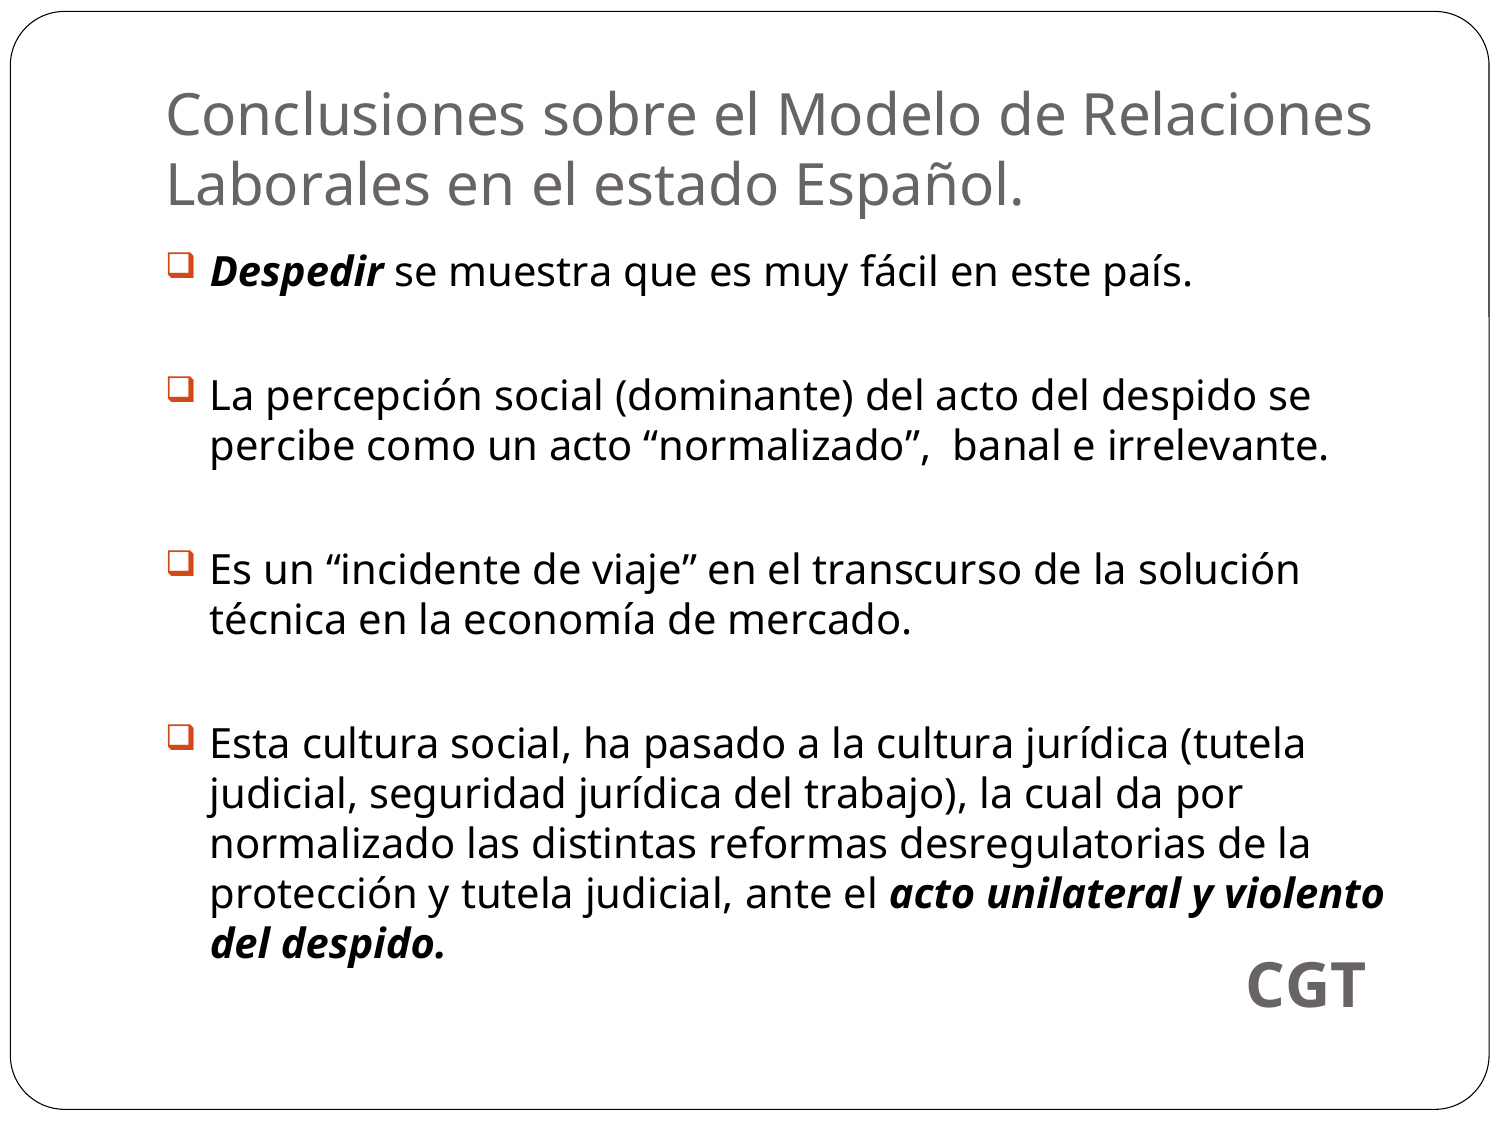

# Conclusiones sobre el Modelo de Relaciones Laborales en el estado Español.
Despedir se muestra que es muy fácil en este país.
La percepción social (dominante) del acto del despido se percibe como un acto “normalizado”, banal e irrelevante.
Es un “incidente de viaje” en el transcurso de la solución técnica en la economía de mercado.
Esta cultura social, ha pasado a la cultura jurídica (tutela judicial, seguridad jurídica del trabajo), la cual da por normalizado las distintas reformas desregulatorias de la protección y tutela judicial, ante el acto unilateral y violento del despido.
CGT